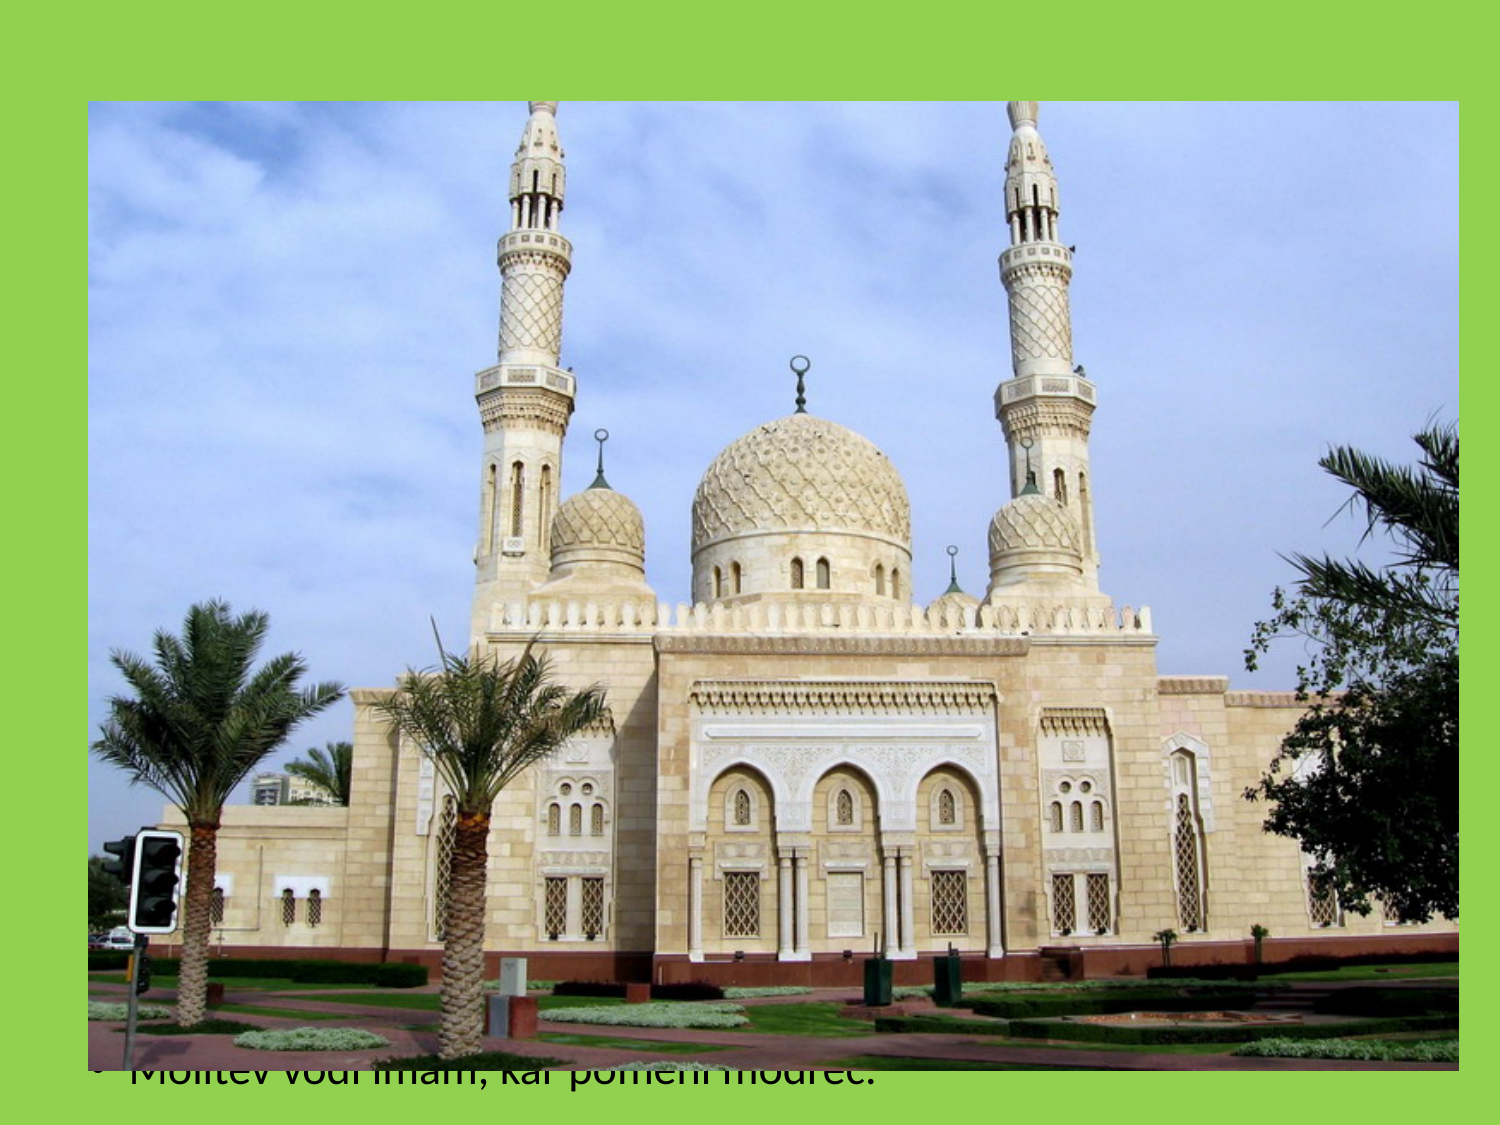

# Mošeje
Mošeje so namenjene skupni molitvi in so središče skupnosti.
Poleg glavnega prostora za molitev so še prostori za umivanje, učenje in poučevanje otrok.
Zunaj so pogosto vodnjaki.
Ob času, določenem za pet dnevnih molitev, kličejo z minaretov izreke iz sune, pogosto tudi z zvočnikom.
To je klicanje k molitvi.
Oseba, ki recitira verze, se imenuje muezin.
Od vseh odraslih muslimanov se pričakuje, da se ob petkih udeležujejo opoldanskih molitev v mošeji.
Ženske sedijo v mošeji ločeno od moških.
Smer Meke je v mošeji nakazana z obokano nišo ali okrašeno ploščo na steni.
Molitev vodi imam, kar pomeni modrec.